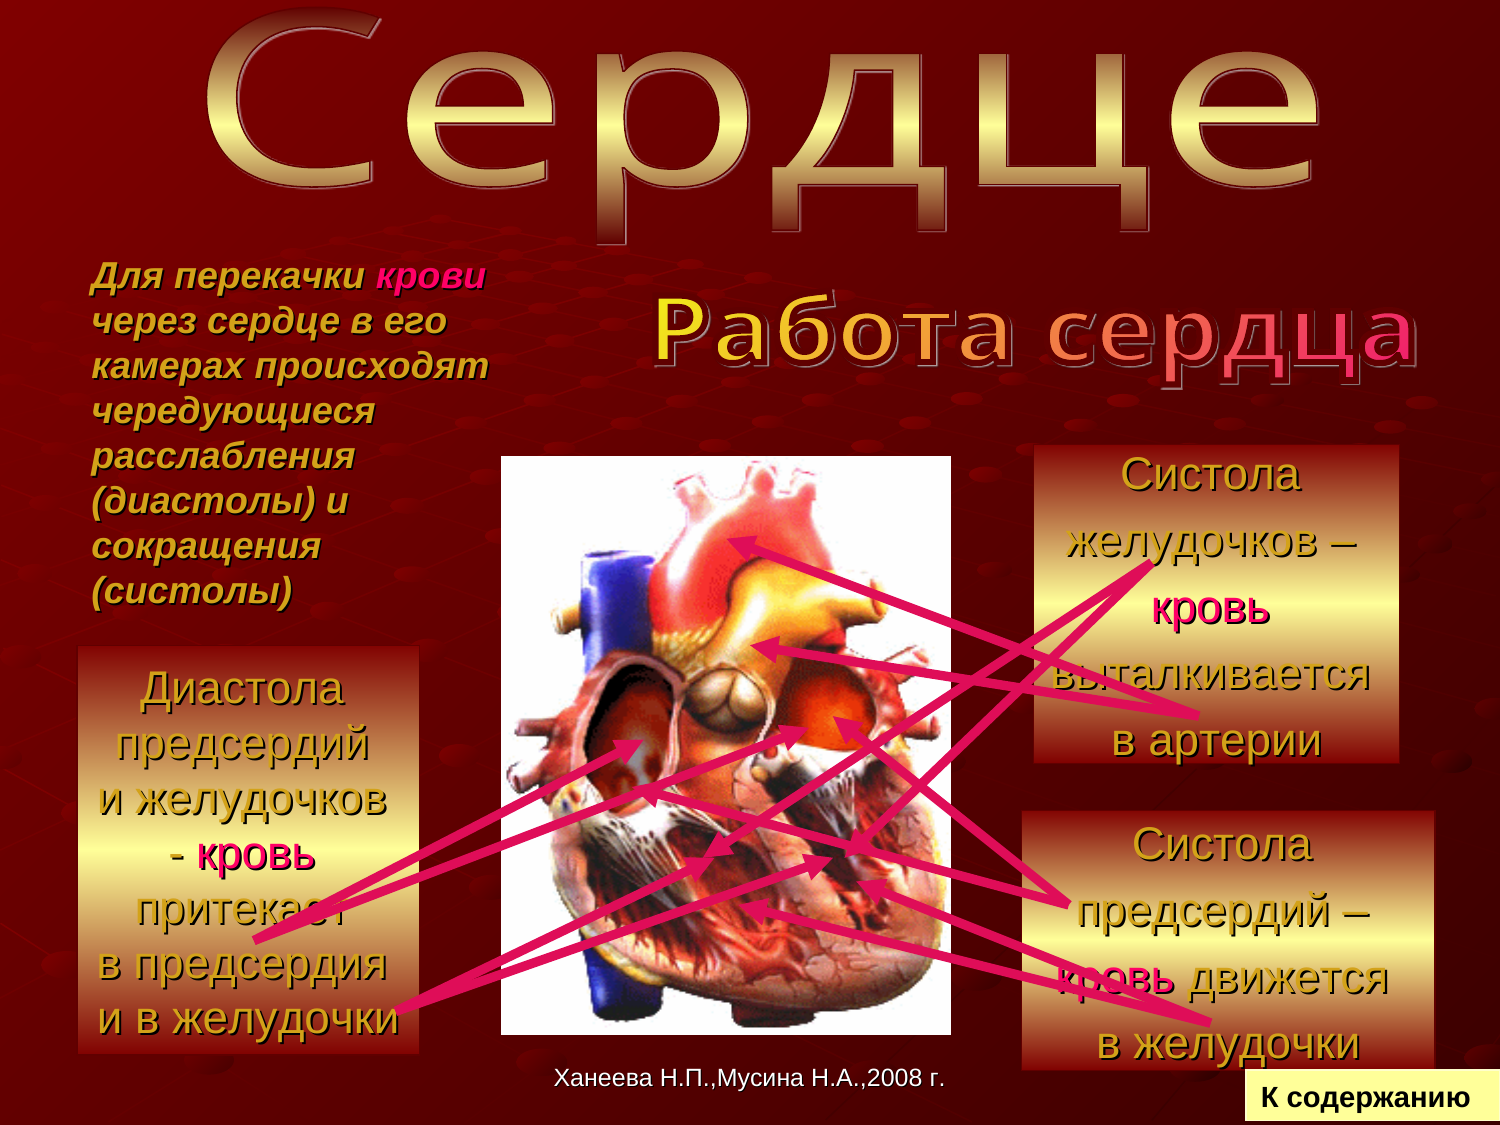

Сердце
Для перекачки крови через сердце в его камерах происходят чередующиеся расслабления (диастолы) и сокращения (систолы)
Работа сердца
Систола
желудочков –
кровь
выталкивается
в артерии
Диастола
предсердий
и желудочков
- кровь
притекает
в предсердия
и в желудочки
Систола
предсердий –
кровь движется
в желудочки
Ханеева Н.П.,Мусина Н.А.,2008 г.
К содержанию